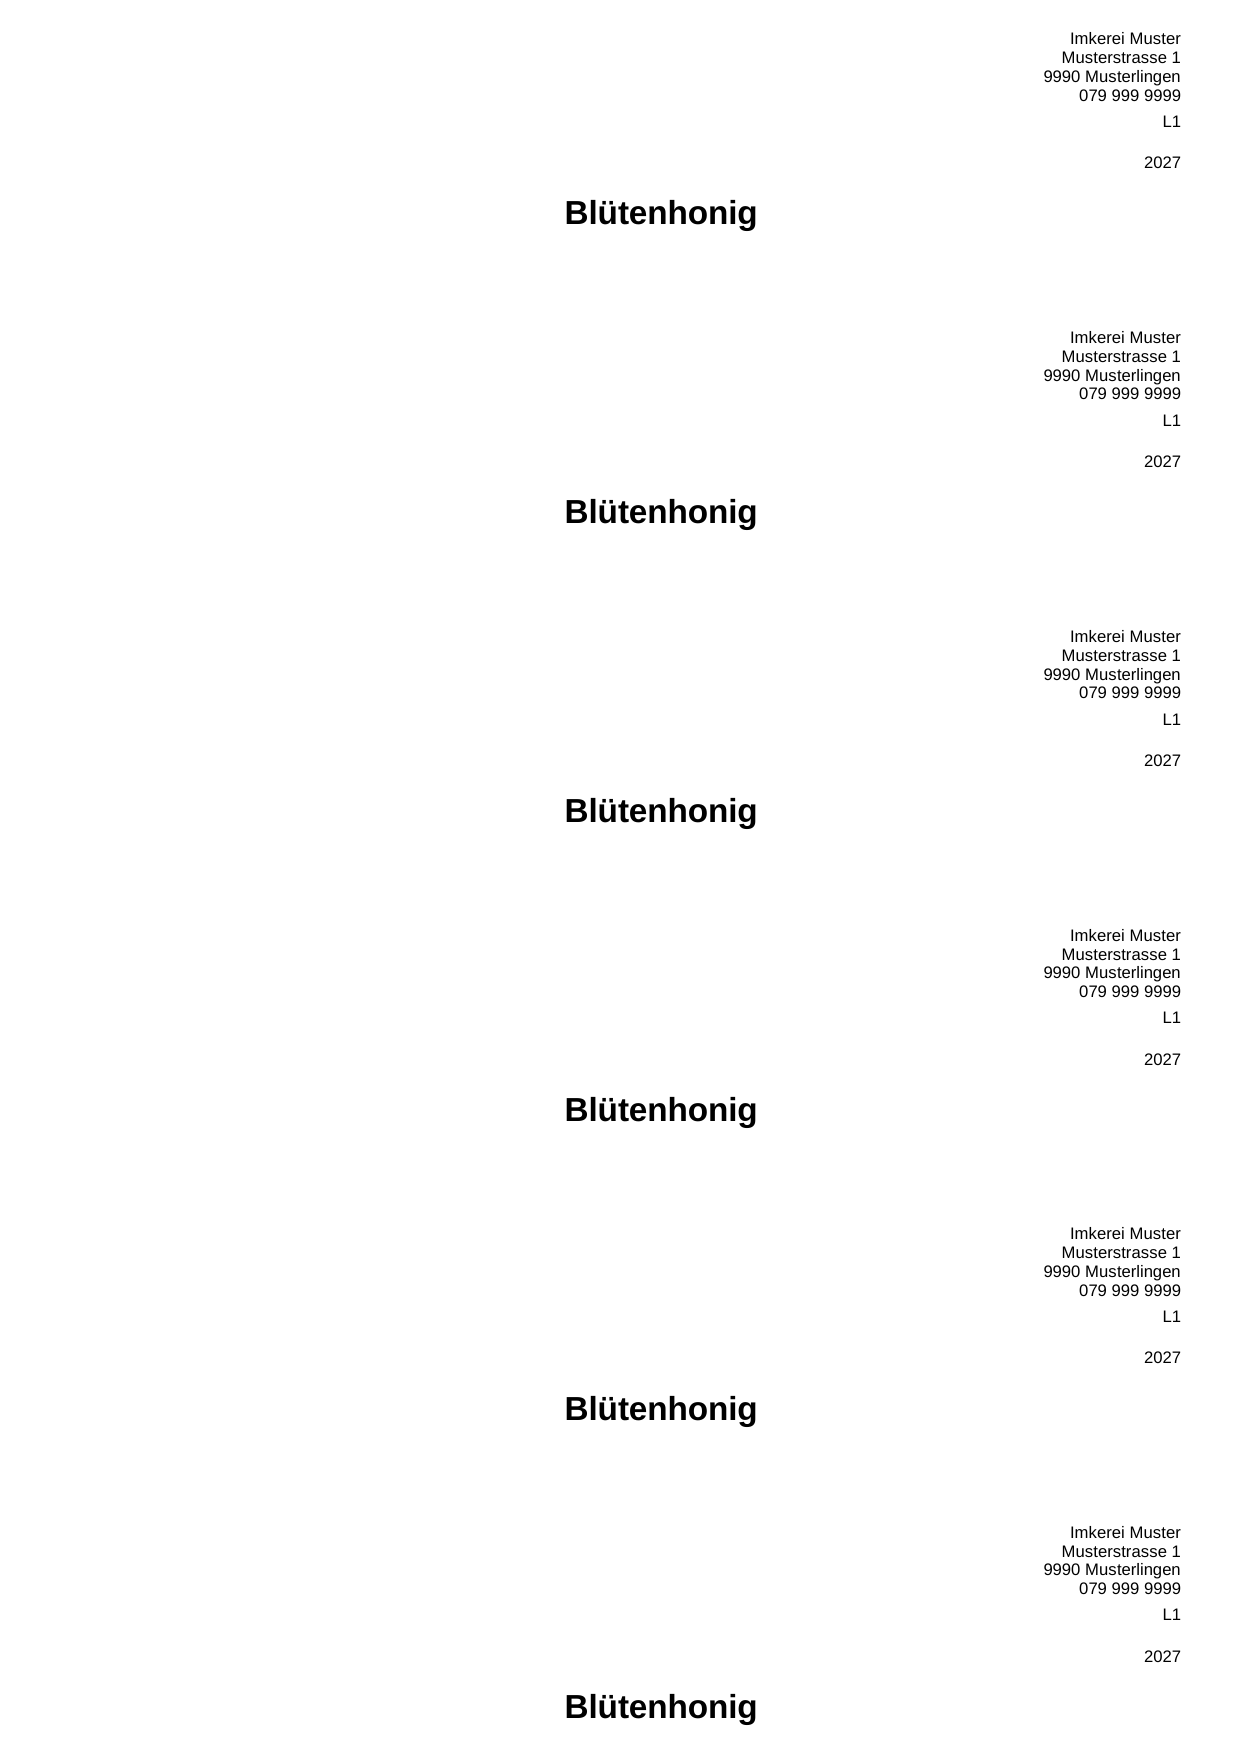

Imkerei Muster
Musterstrasse 1
9990 Musterlingen
079 999 9999
L1
2027
Blütenhonig
Imkerei Muster
Musterstrasse 1
9990 Musterlingen
079 999 9999
L1
2027
Blütenhonig
Imkerei Muster
Musterstrasse 1
9990 Musterlingen
079 999 9999
L1
2027
Blütenhonig
Imkerei Muster
Musterstrasse 1
9990 Musterlingen
079 999 9999
L1
2027
Blütenhonig
Imkerei Muster
Musterstrasse 1
9990 Musterlingen
079 999 9999
L1
2027
Blütenhonig
Imkerei Muster
Musterstrasse 1
9990 Musterlingen
079 999 9999
L1
2027
Blütenhonig